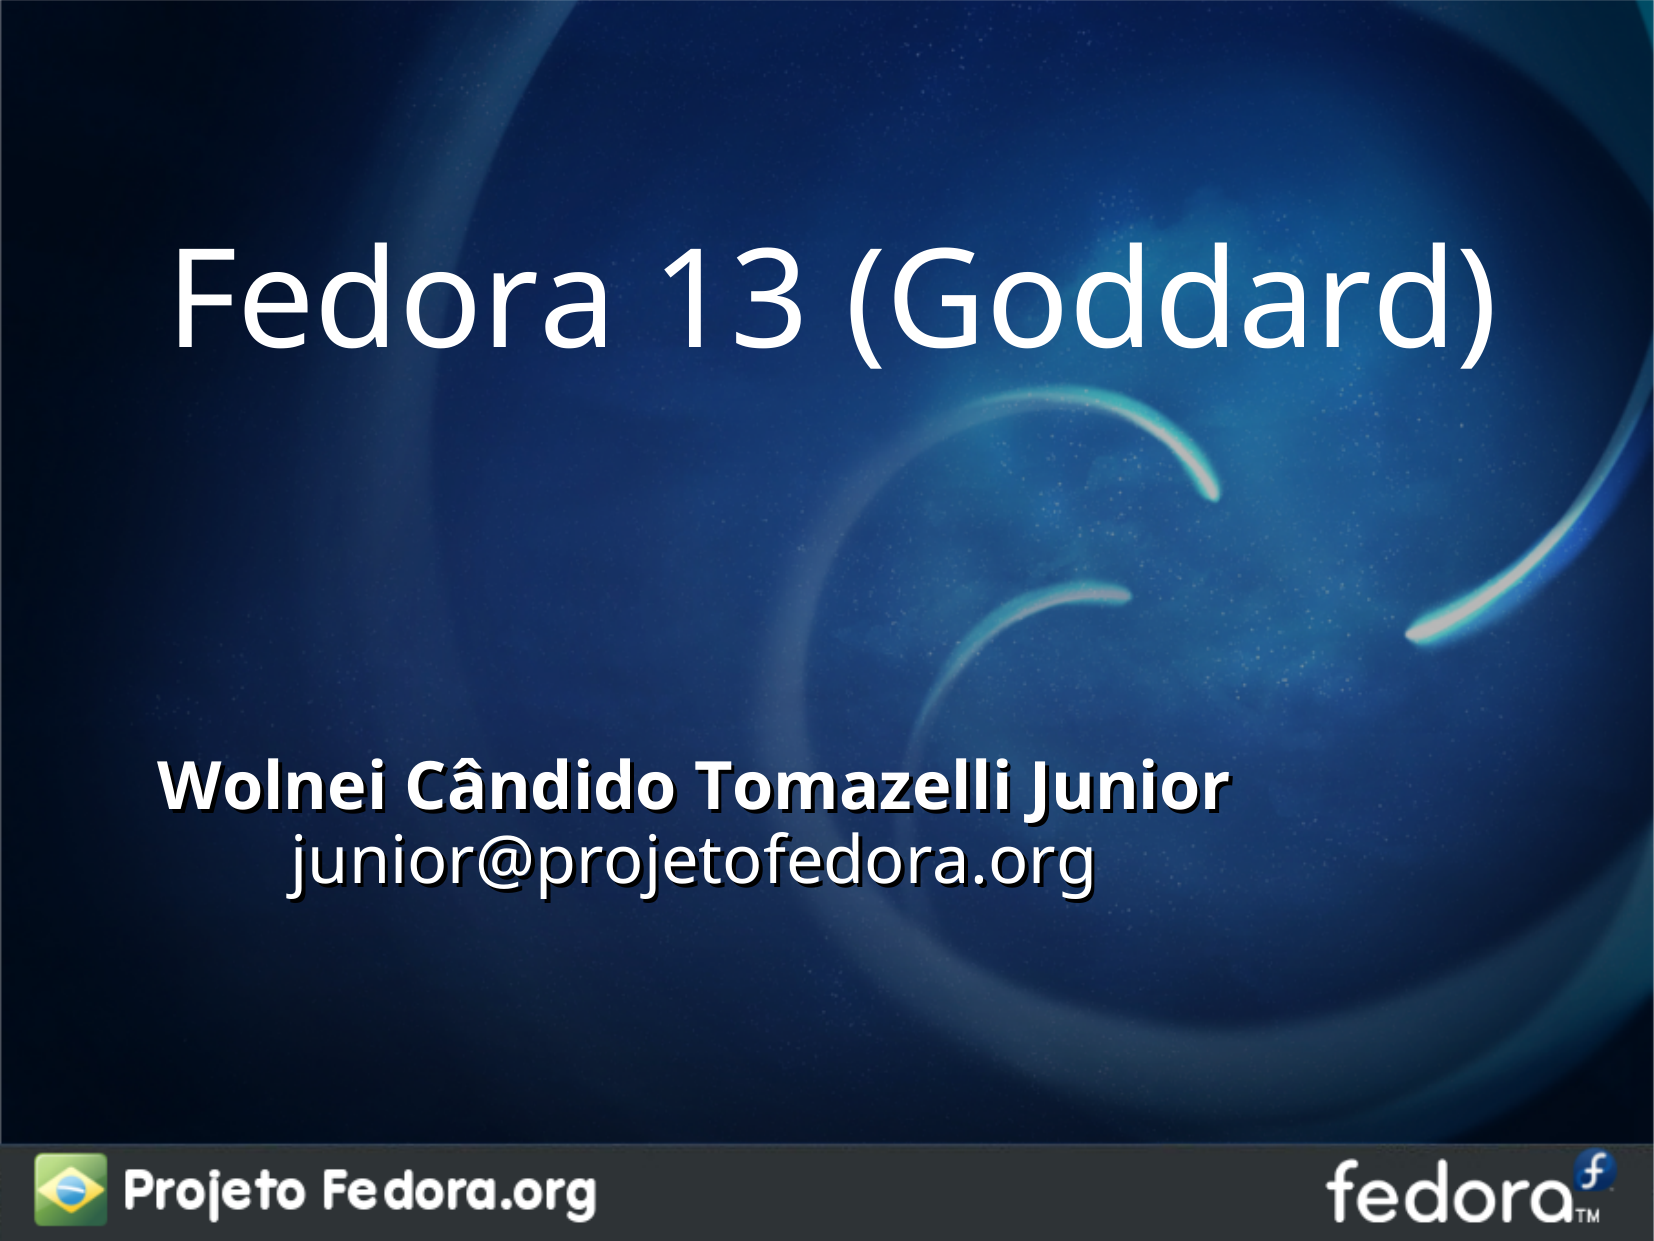

# Fedora 13 (Goddard)
Wolnei Cândido Tomazelli Junior
junior@projetofedora.org